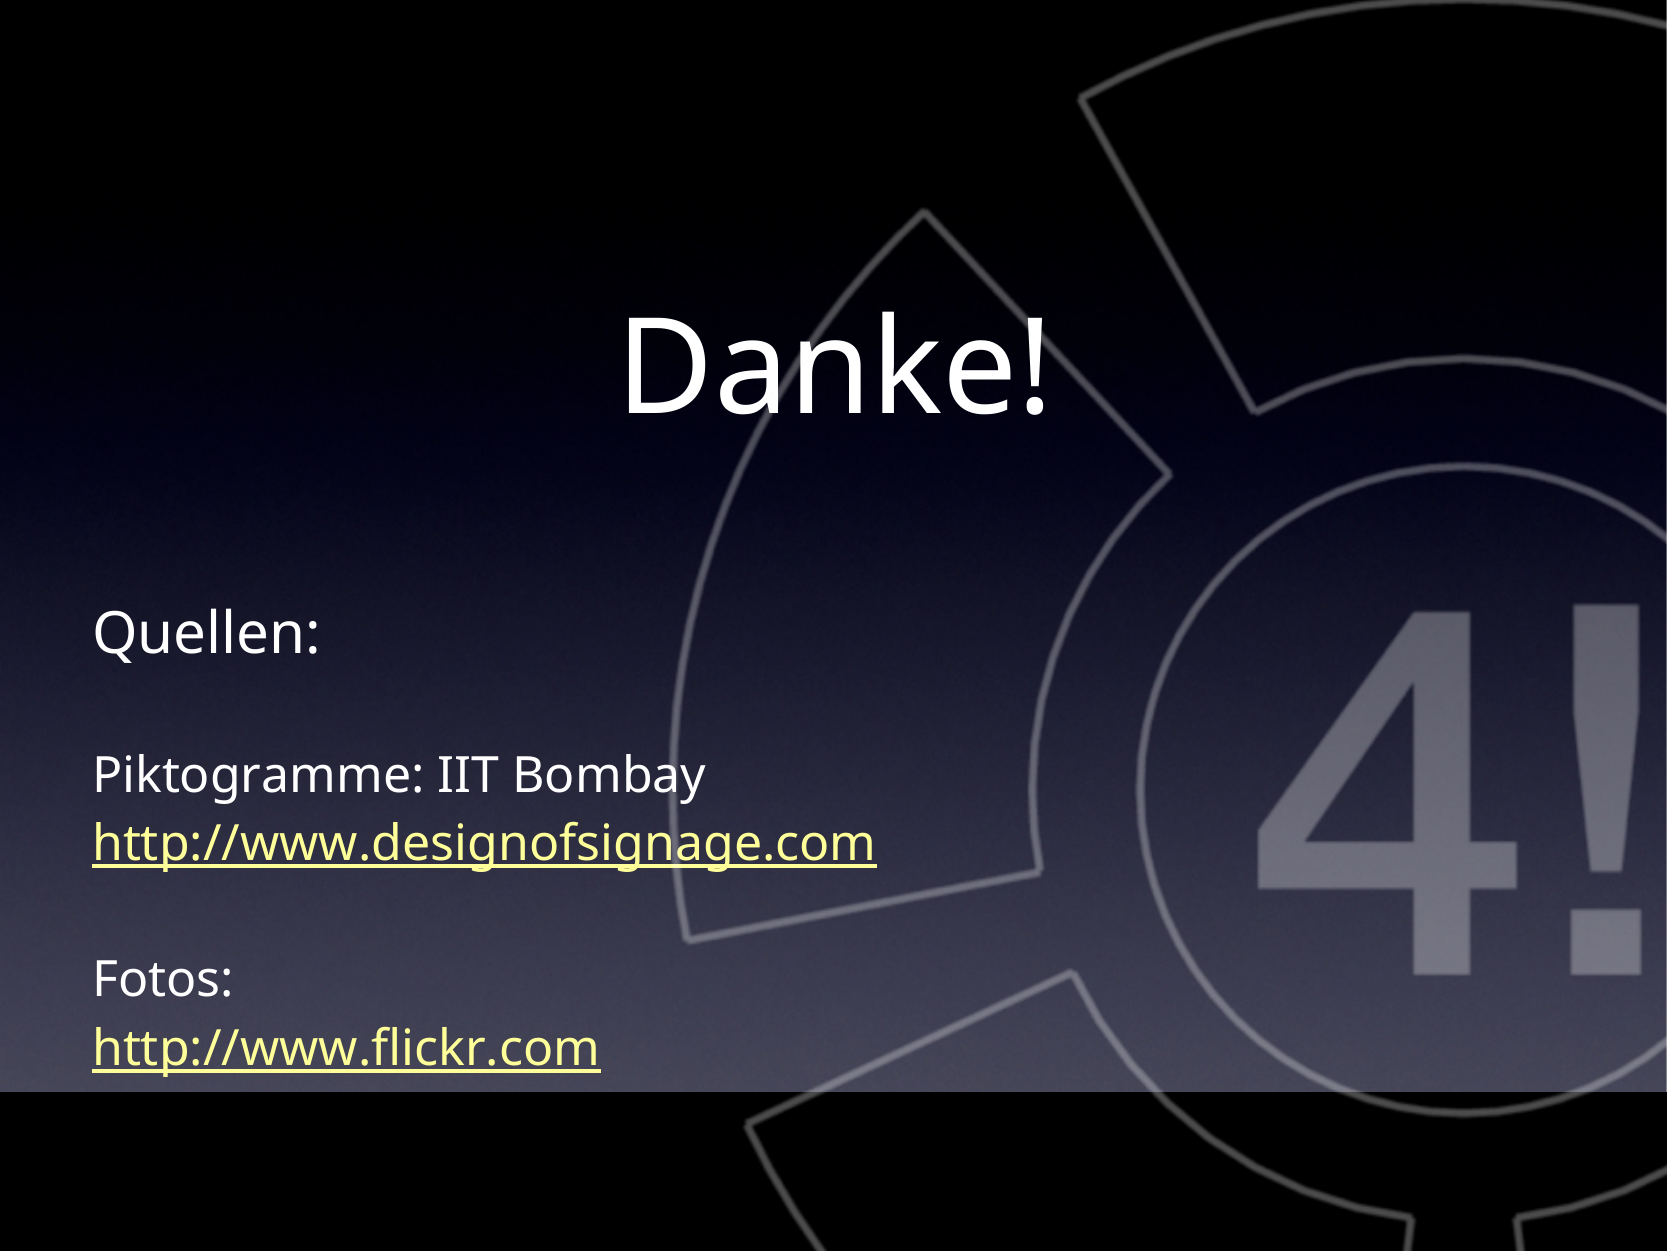

# Danke!
Quellen:
Piktogramme: IIT Bombay
http://www.designofsignage.com
Fotos:
http://www.flickr.com
38